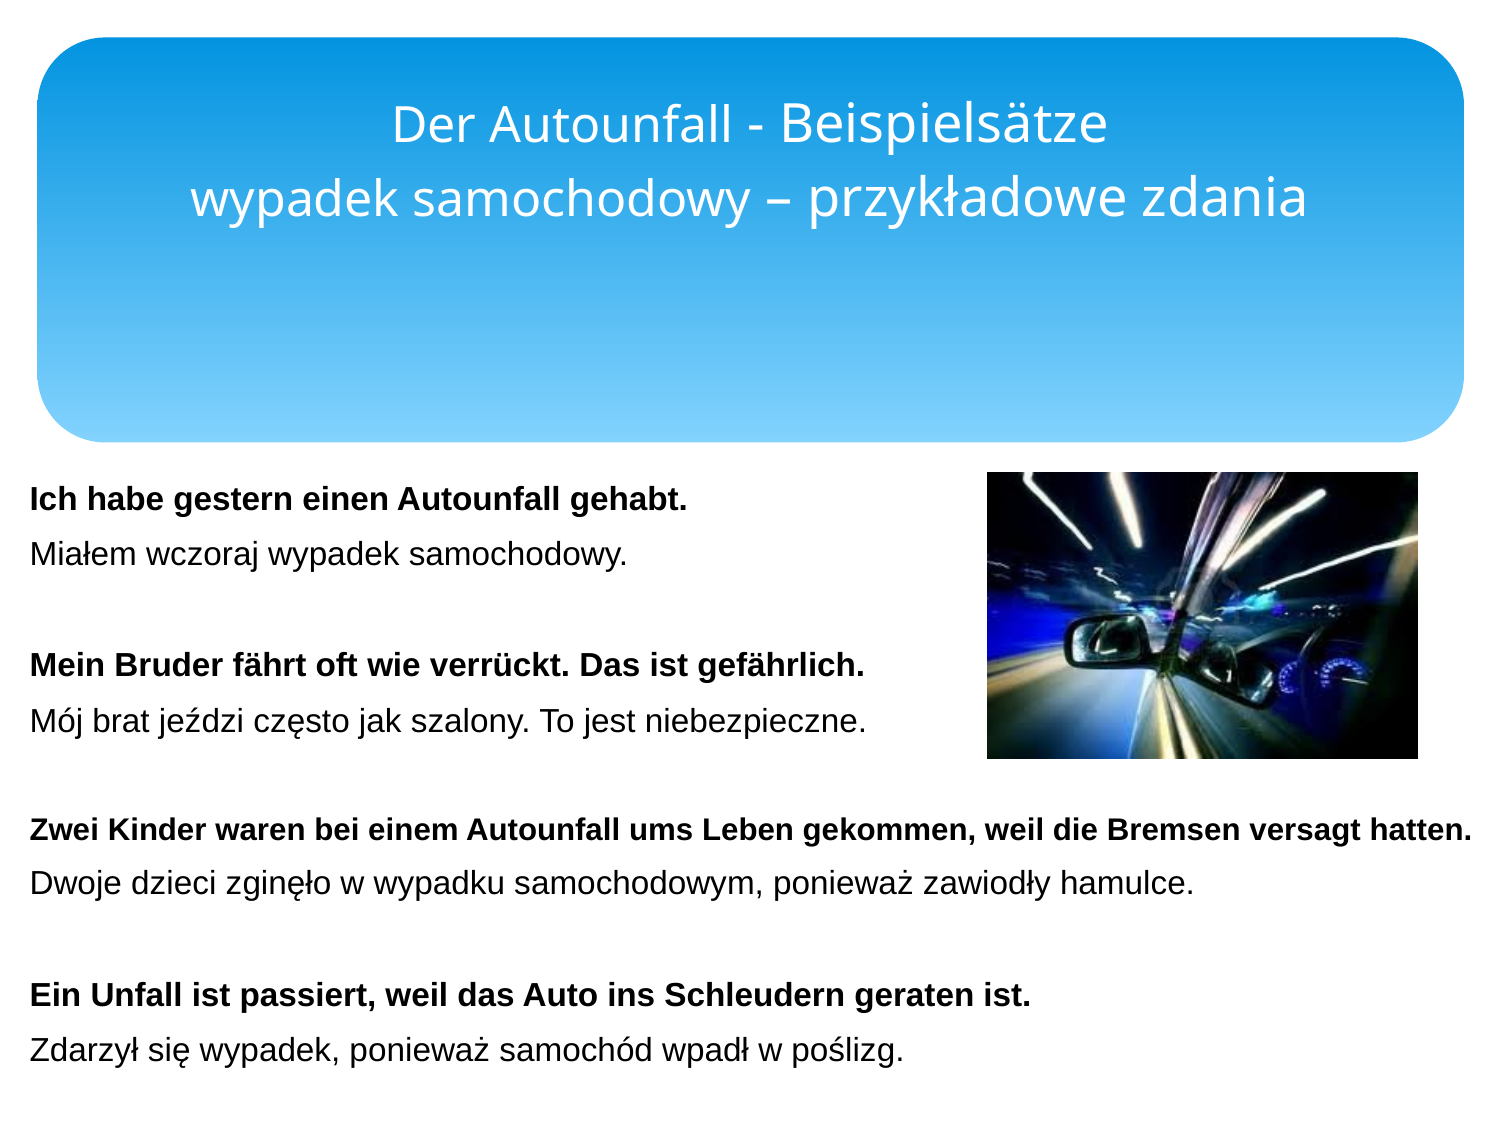

# Der Autounfall - Beispielsätze wypadek samochodowy – przykładowe zdania
Ich habe gestern einen Autounfall gehabt.
Miałem wczoraj wypadek samochodowy.
Mein Bruder fährt oft wie verrückt. Das ist gefährlich.
Mój brat jeździ często jak szalony. To jest niebezpieczne.
Zwei Kinder waren bei einem Autounfall ums Leben gekommen, weil die Bremsen versagt hatten.
Dwoje dzieci zginęło w wypadku samochodowym, ponieważ zawiodły hamulce.
Ein Unfall ist passiert, weil das Auto ins Schleudern geraten ist.
Zdarzył się wypadek, ponieważ samochód wpadł w poślizg.